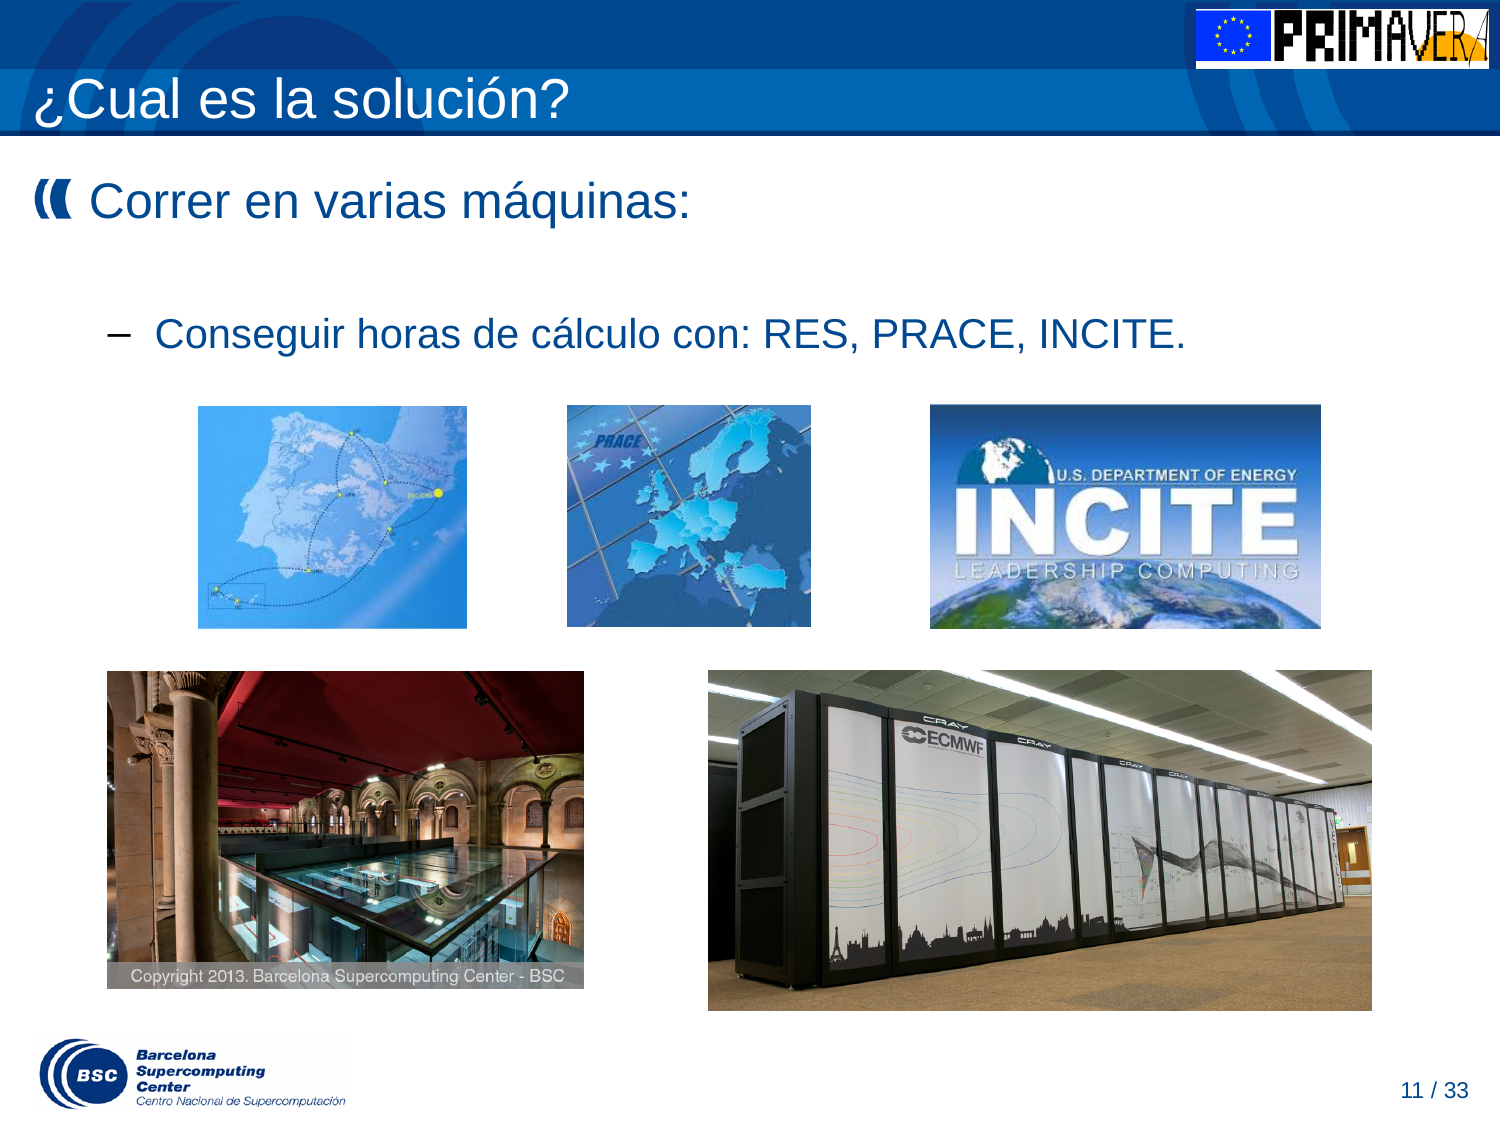

# ¿Cual es la solución?
Correr en varias máquinas:
Conseguir horas de cálculo con: RES, PRACE, INCITE.